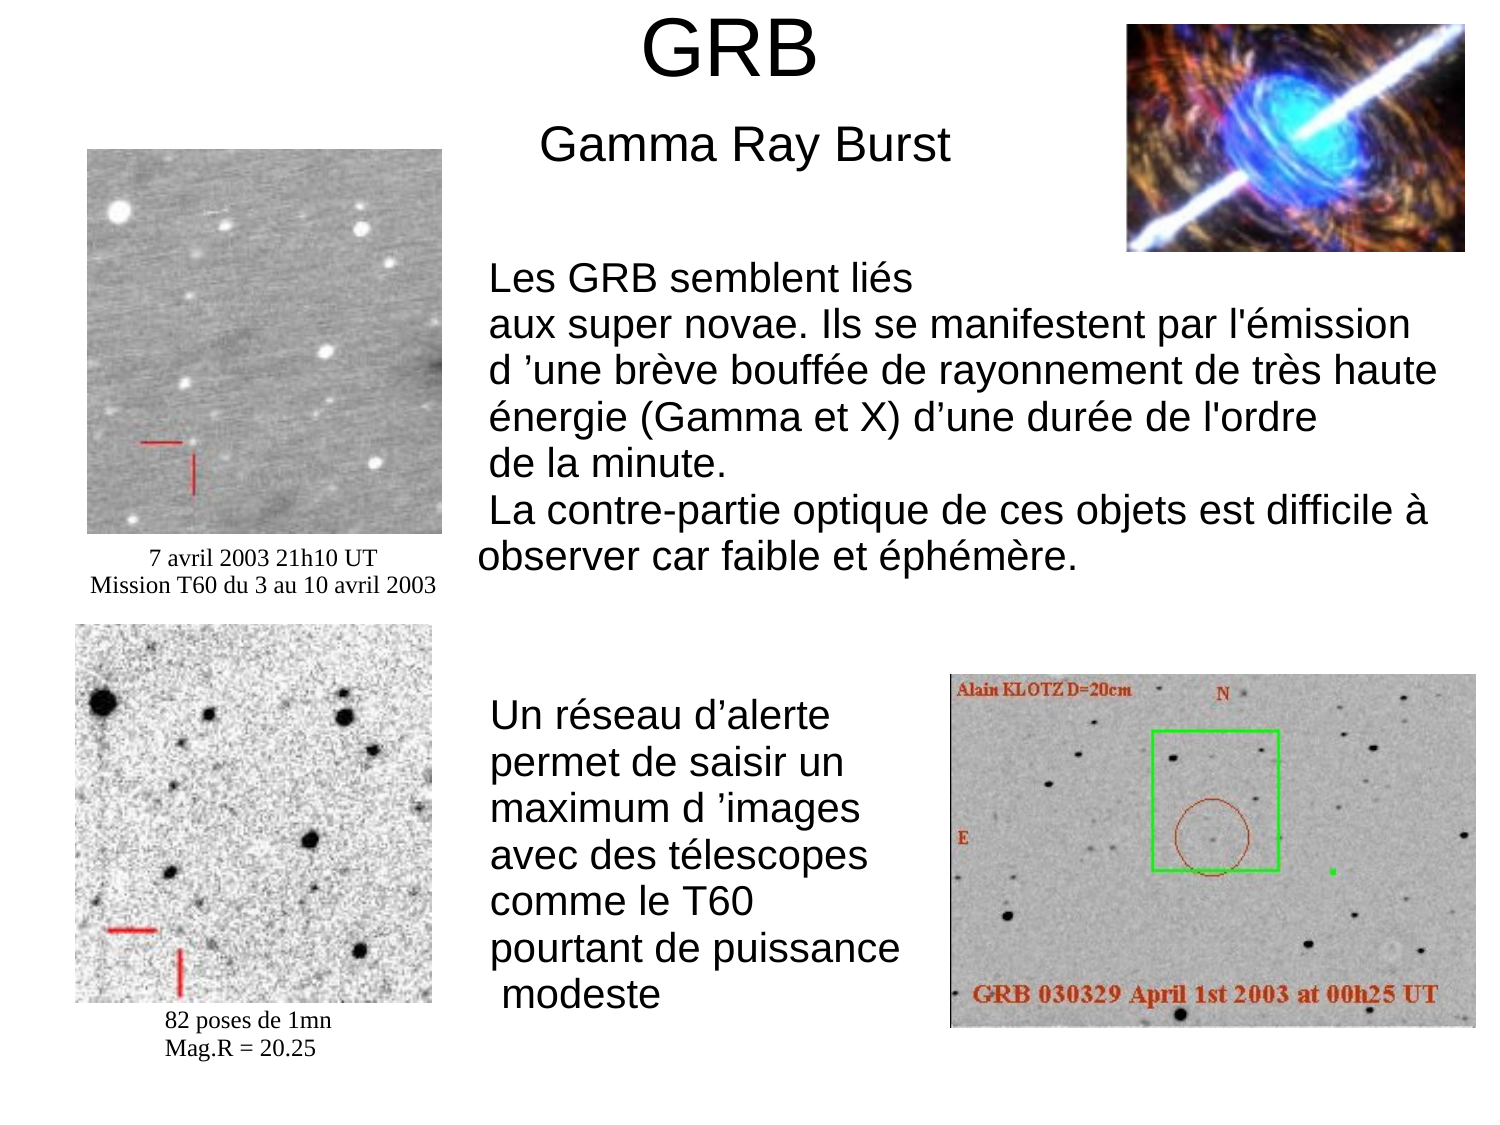

GRB
Gamma Ray Burst
 Les GRB semblent liés
 aux super novae. Ils se manifestent par l'émission
 d ’une brève bouffée de rayonnement de très haute
 énergie (Gamma et X) d’une durée de l'ordre
 de la minute.
 La contre-partie optique de ces objets est difficile à observer car faible et éphémère.
7 avril 2003 21h10 UT
Mission T60 du 3 au 10 avril 2003
Un réseau d’alerte
permet de saisir un
maximum d ’images
avec des télescopes
comme le T60
pourtant de puissance
 modeste
82 poses de 1mn
Mag.R = 20.25